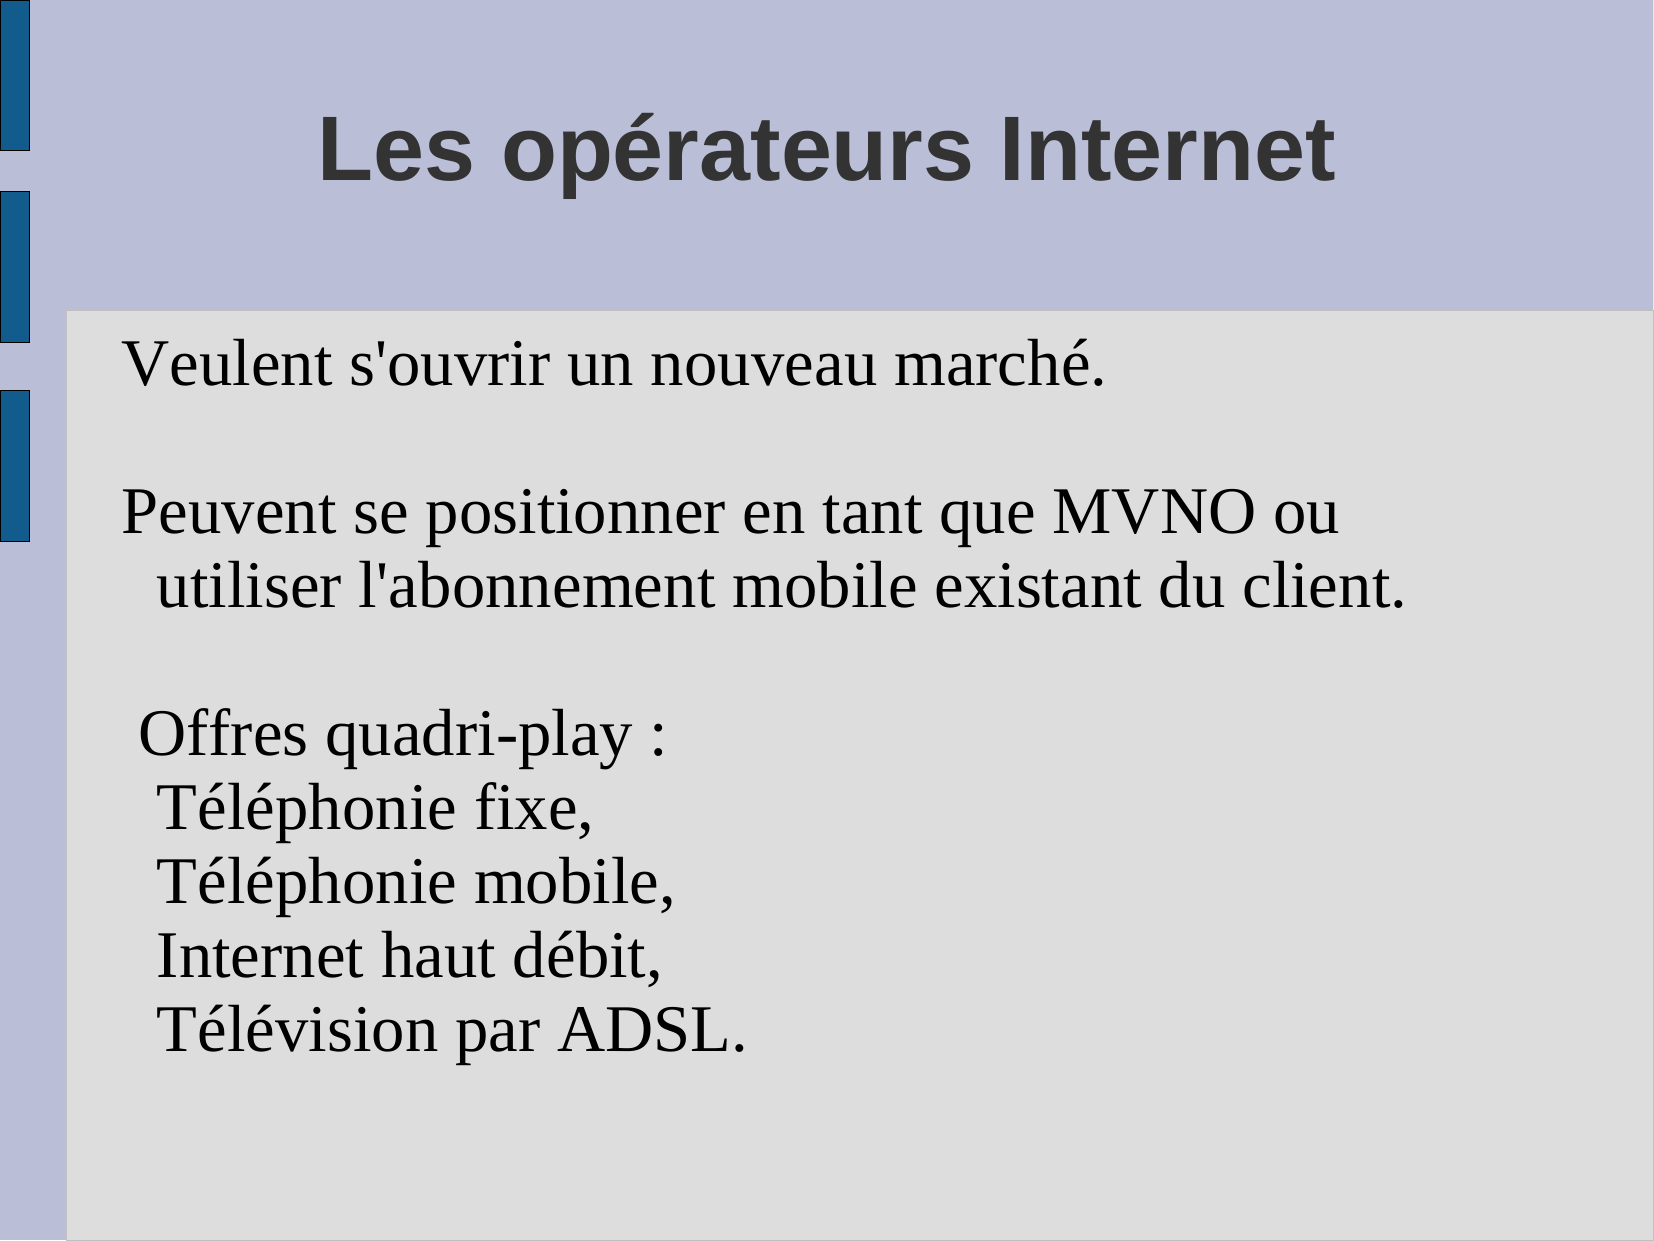

# Les opérateurs Internet
Veulent s'ouvrir un nouveau marché.
Peuvent se positionner en tant que MVNO ou utiliser l'abonnement mobile existant du client.
 Offres quadri-play :
Téléphonie fixe,
Téléphonie mobile,
Internet haut débit,
Télévision par ADSL.